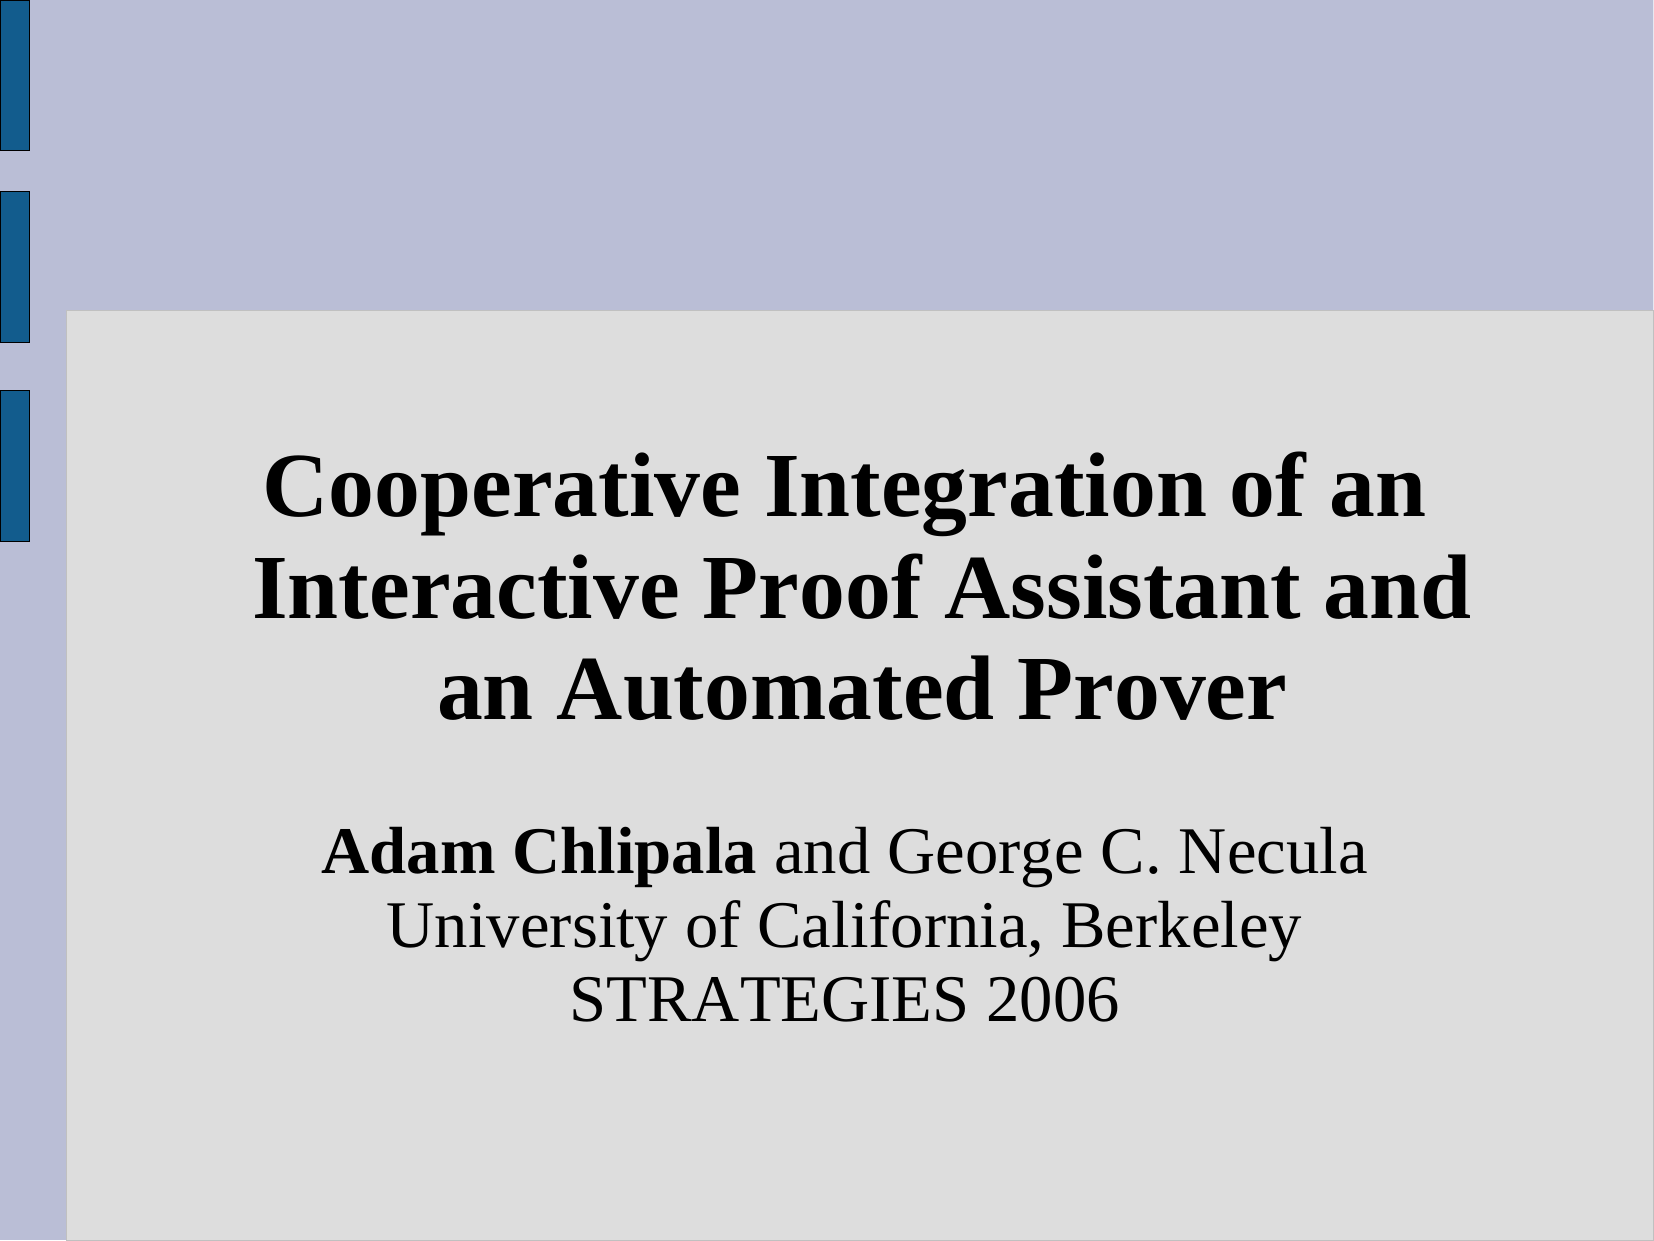

#
Cooperative Integration of an Interactive Proof Assistant and an Automated Prover
Adam Chlipala and George C. Necula
University of California, Berkeley
STRATEGIES 2006